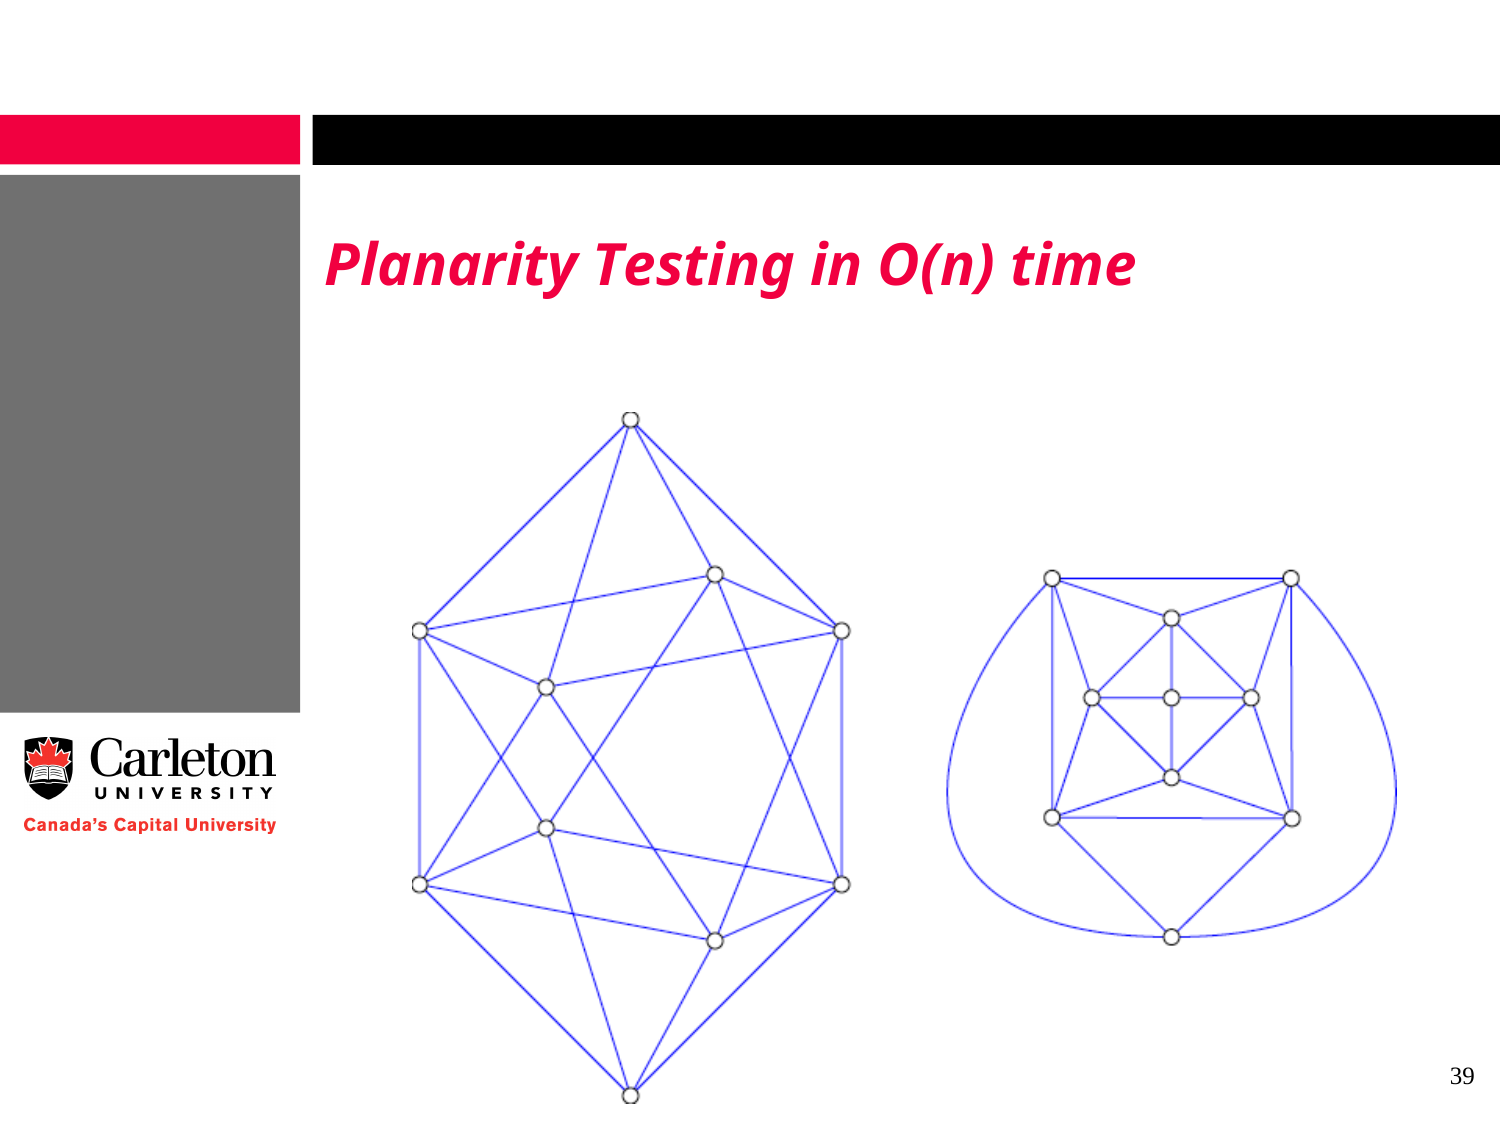

# Planarity Testing in O(n) time
39